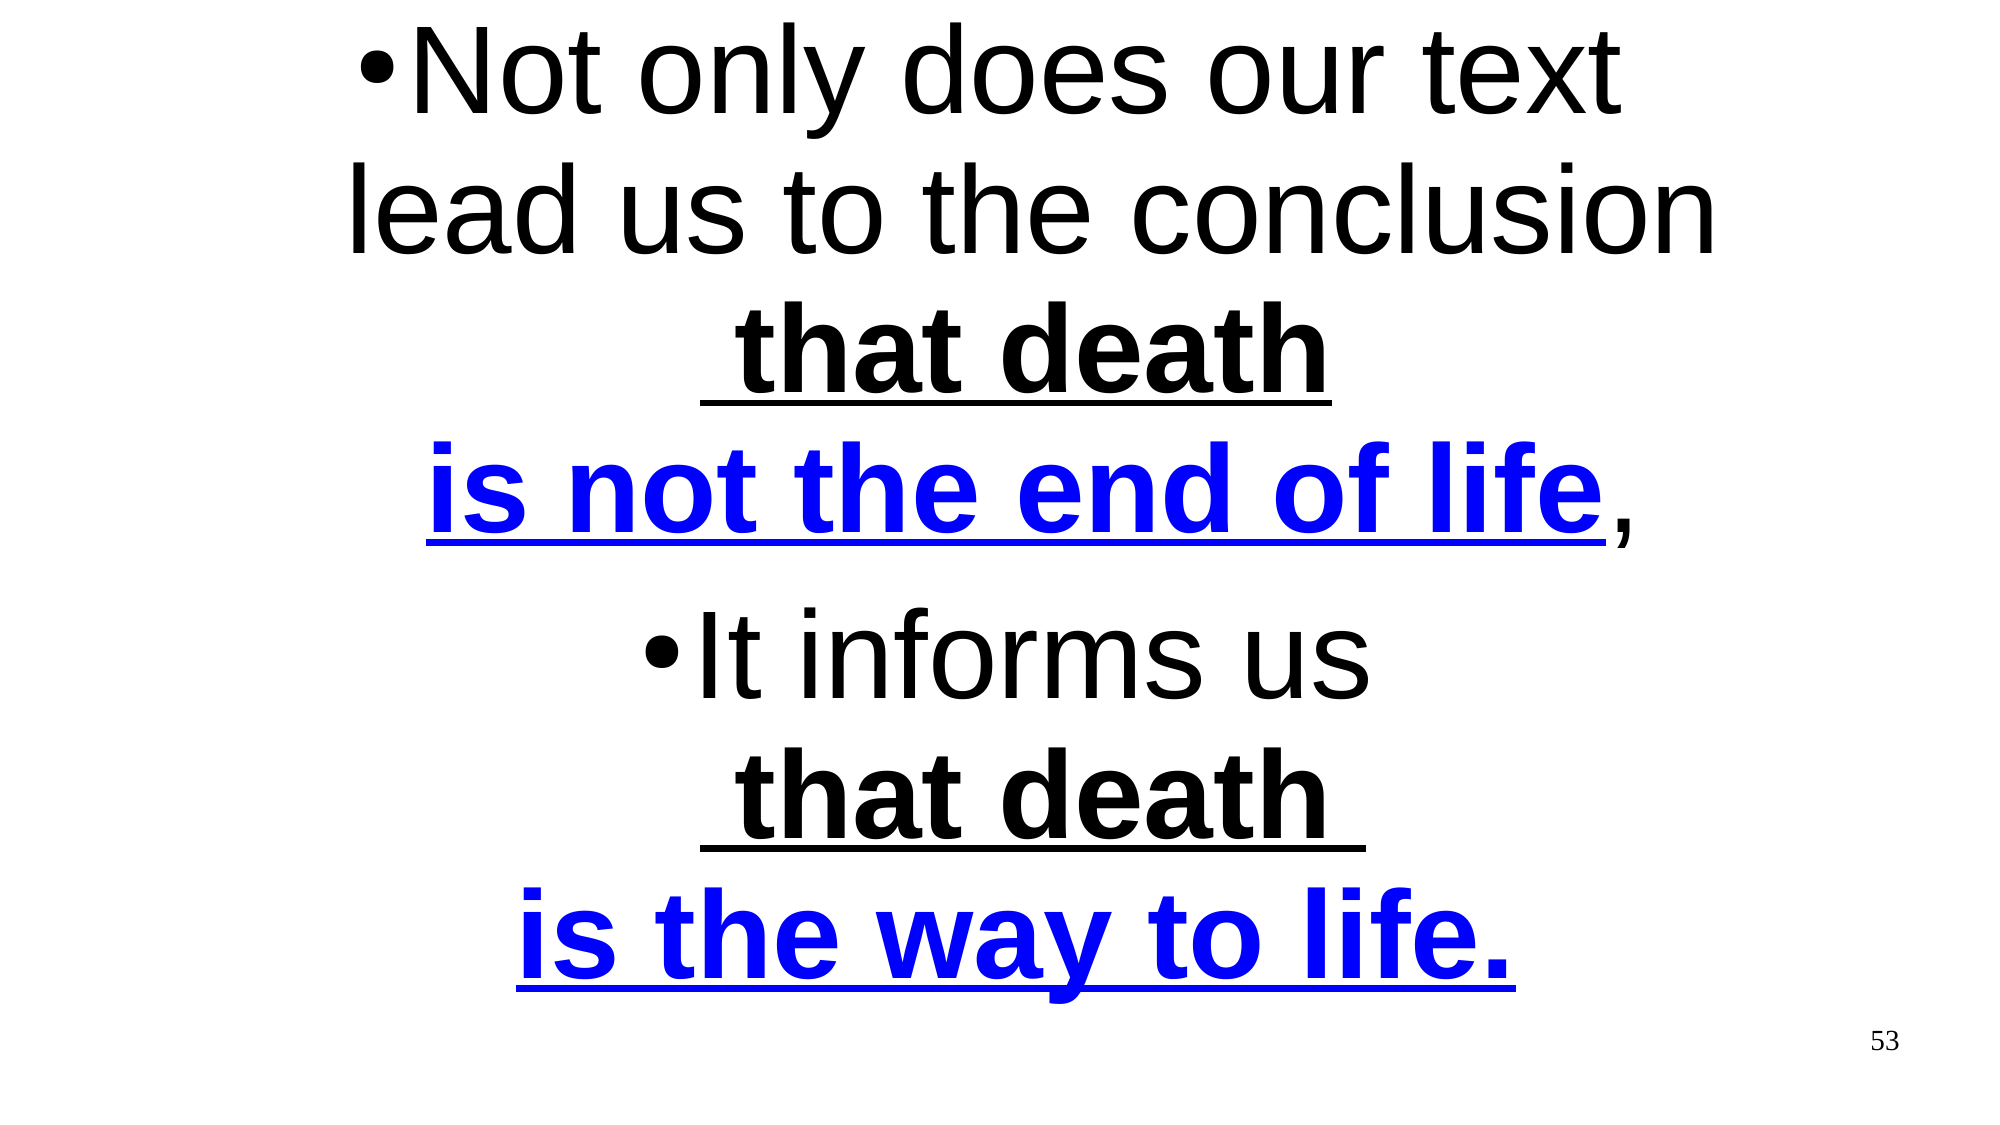

# Not only does our text lead us to the conclusion that death is not the end of life,
It informs us
 that death
is the way to life.
53